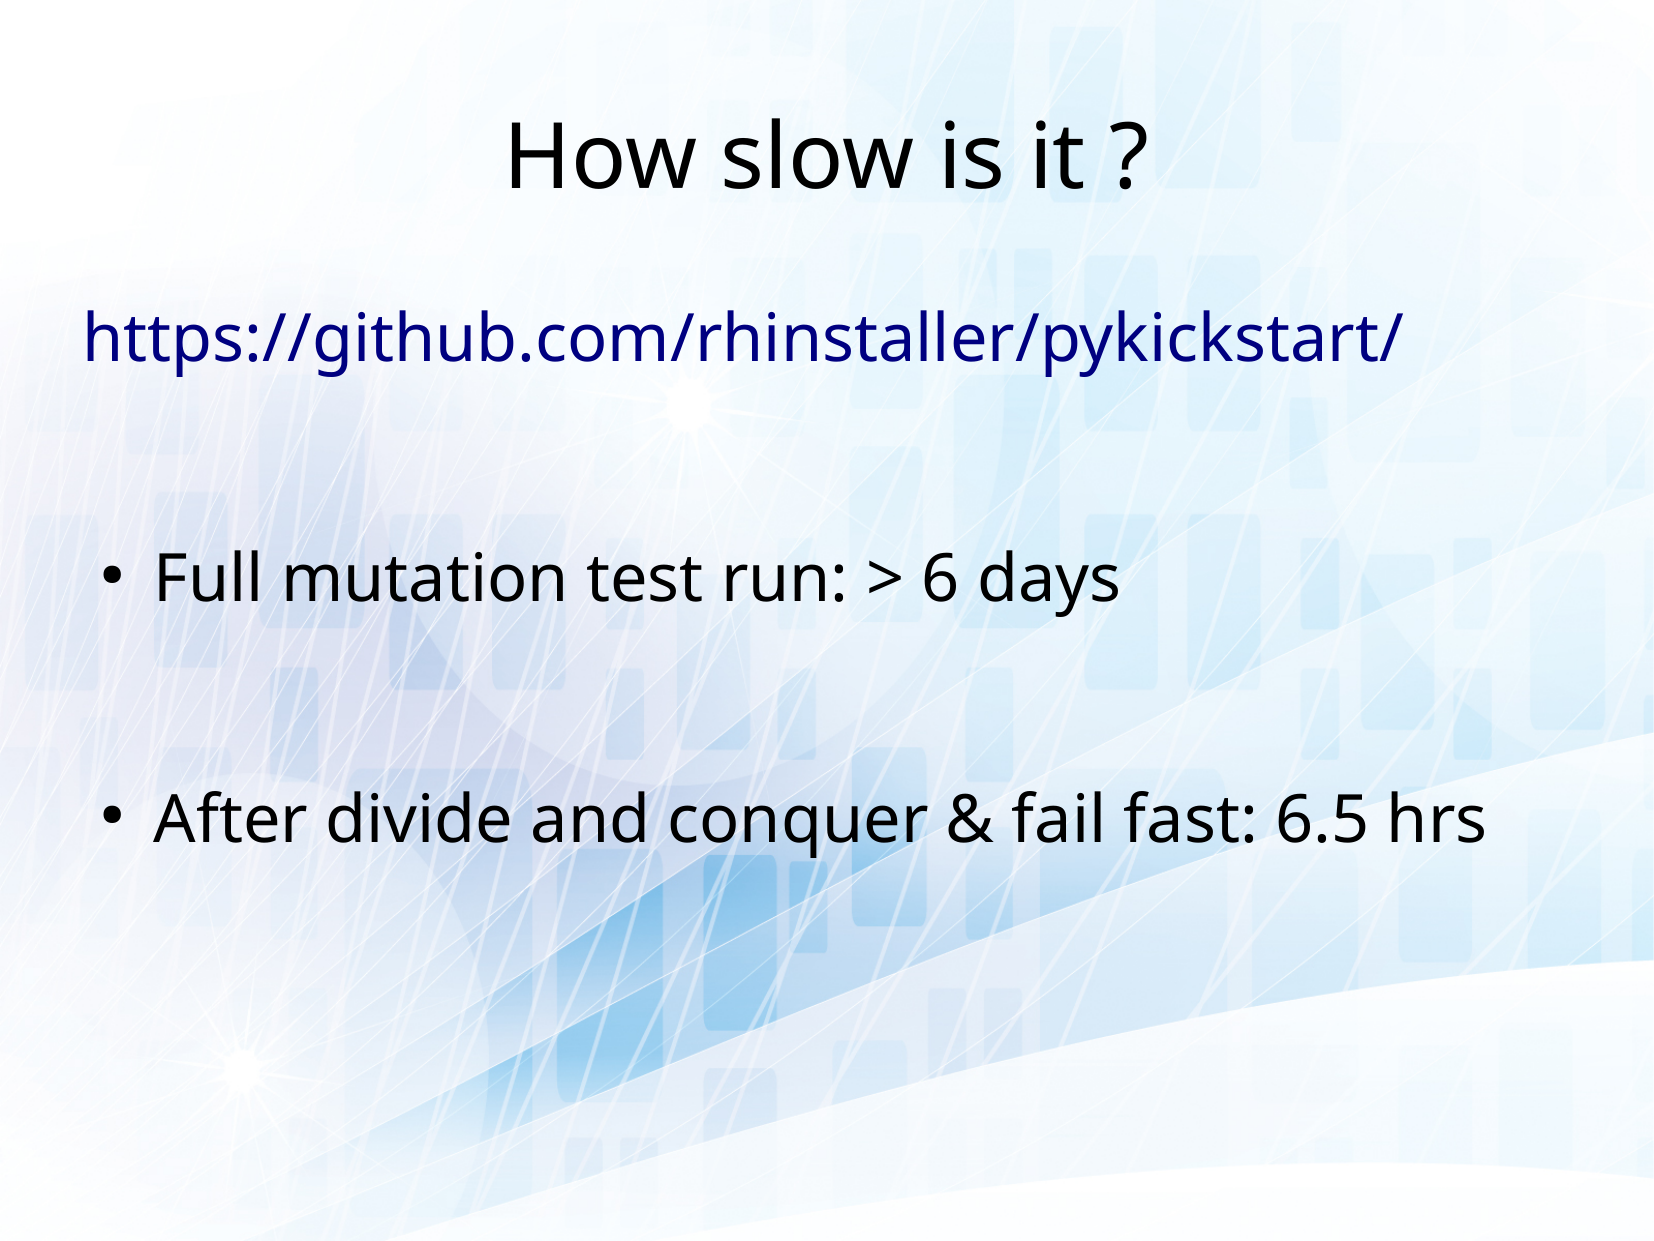

# How slow is it ?
https://github.com/rhinstaller/pykickstart/
Full mutation test run: > 6 days
After divide and conquer & fail fast: 6.5 hrs